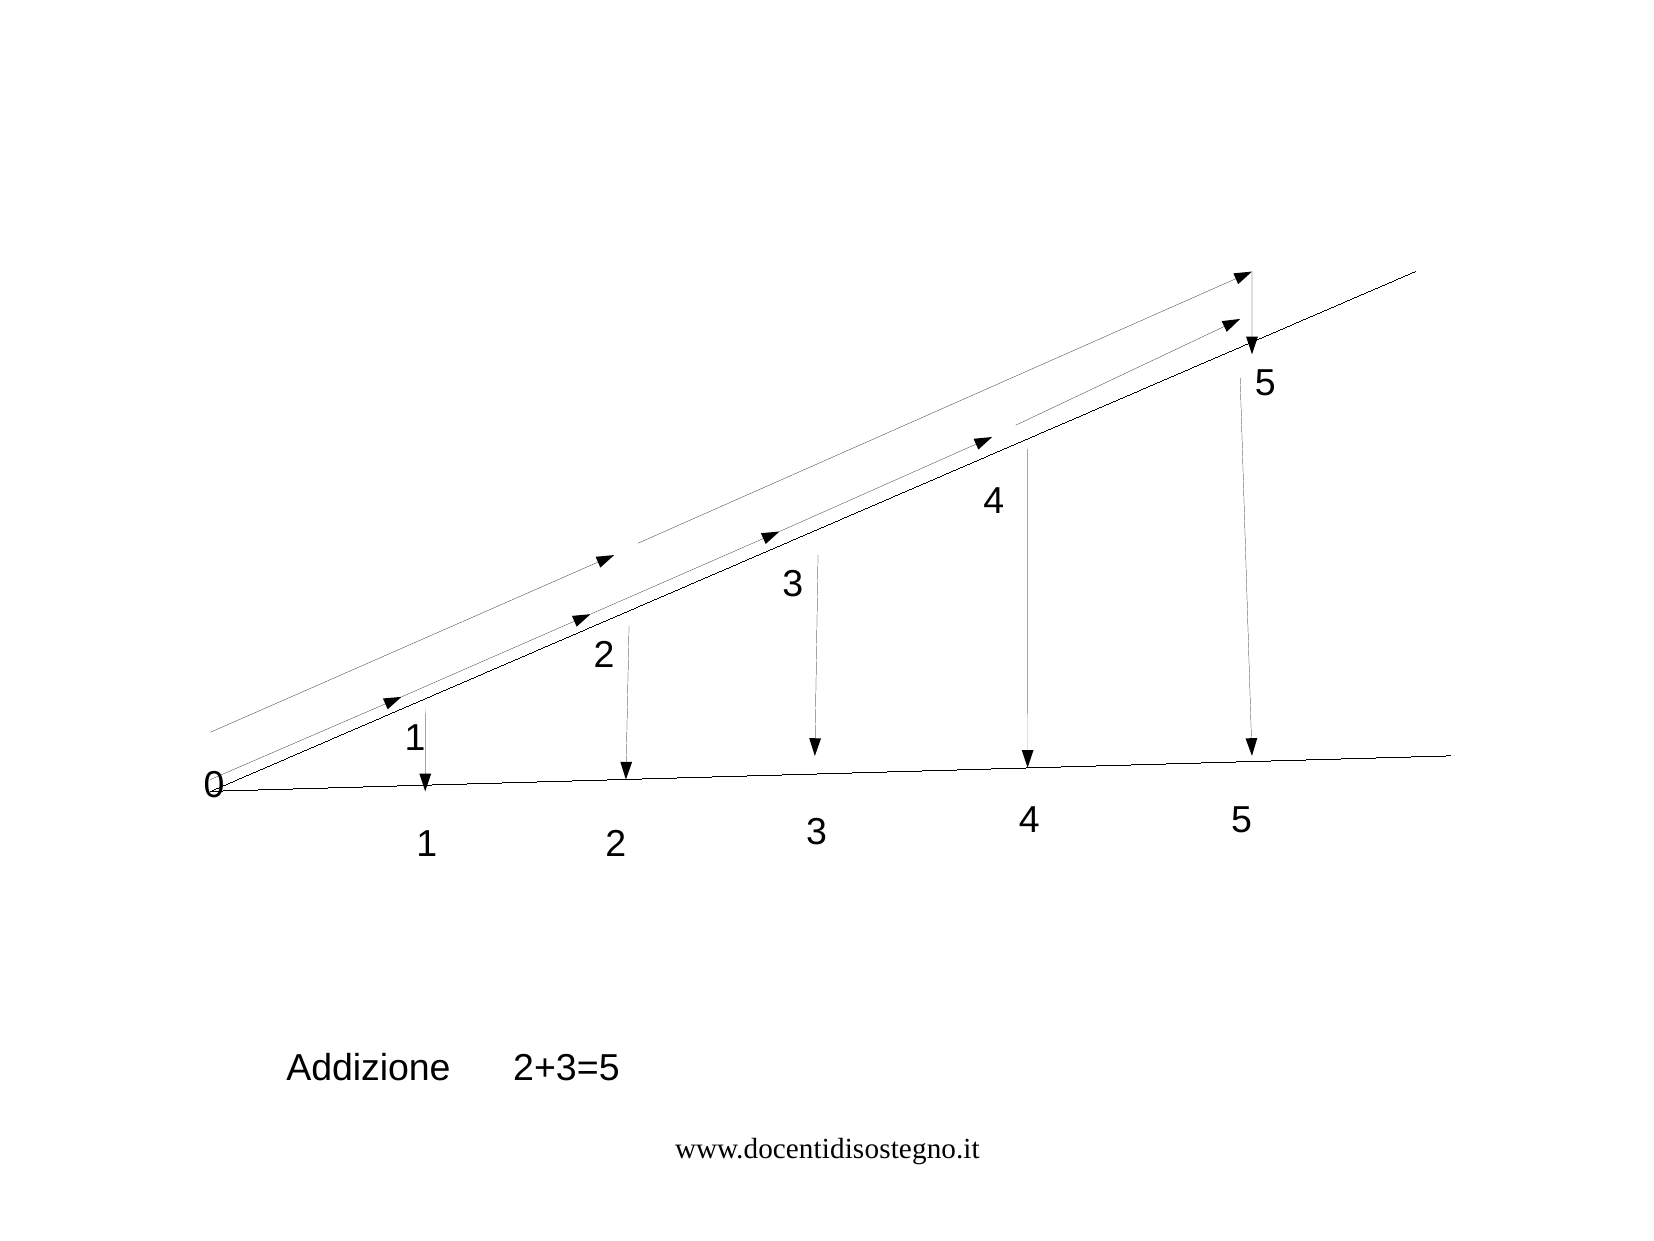

5
4
3
2
1
0
4
5
3
1
2
Addizione 2+3=5
www.docentidisostegno.it